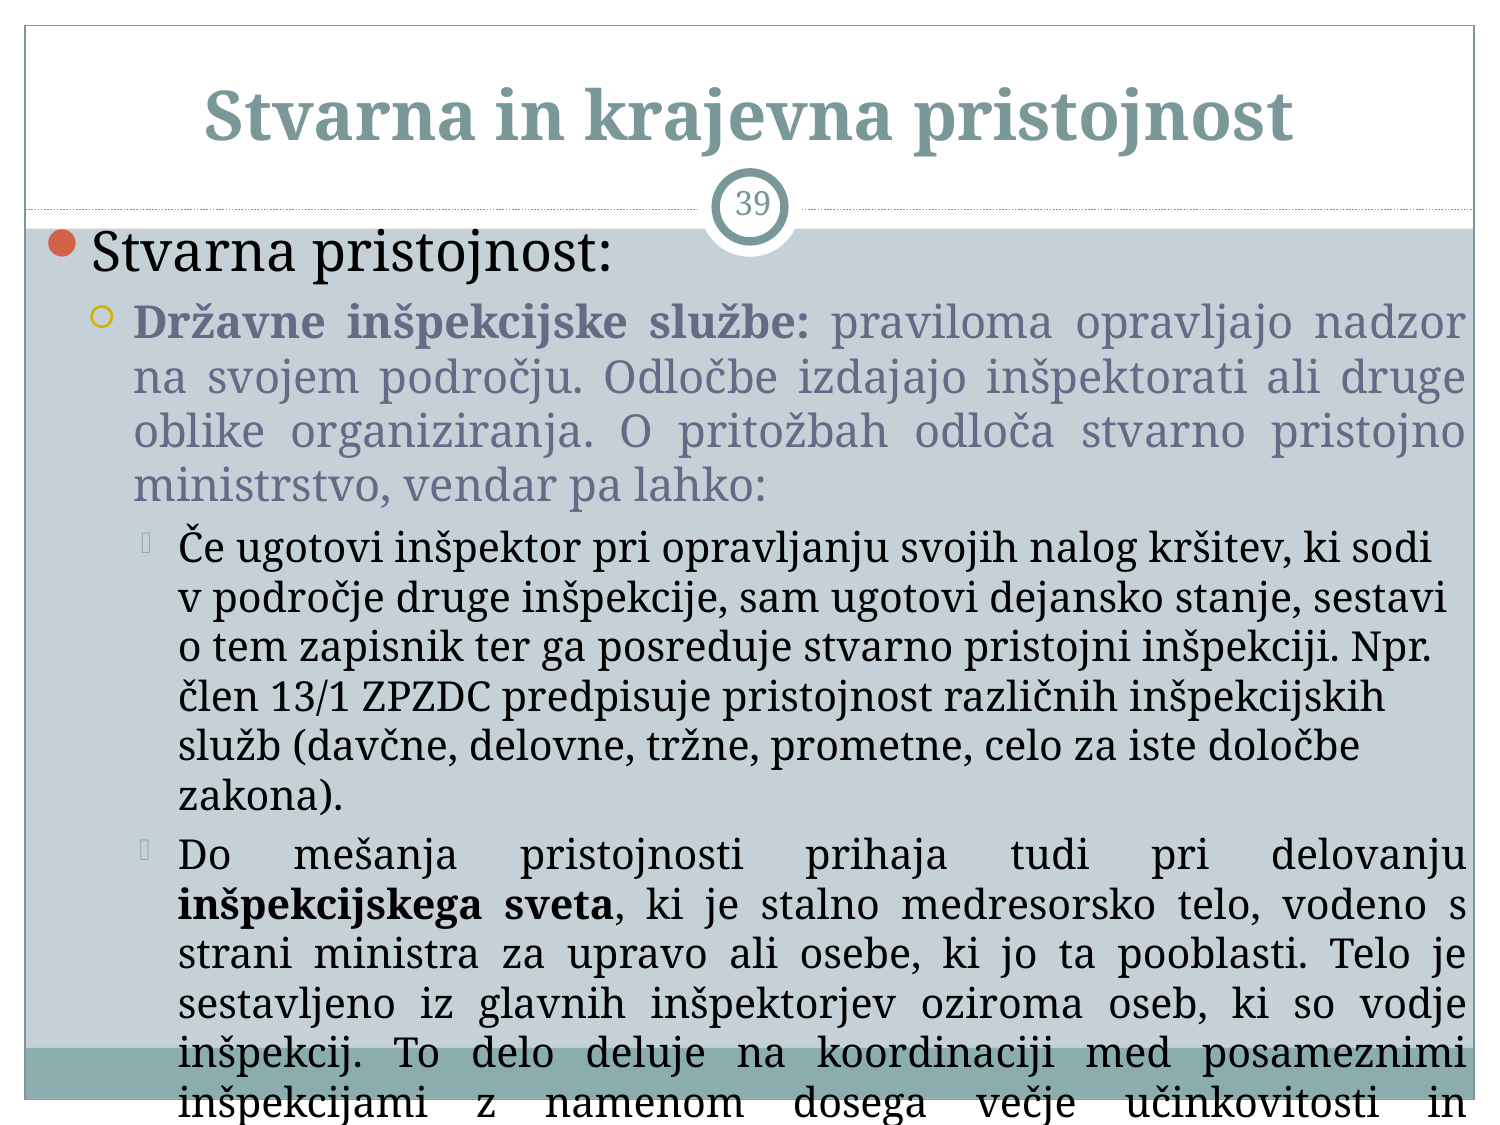

# Stvarna in krajevna pristojnost
Stvarna pristojnost:
Državne inšpekcijske službe: praviloma opravljajo nadzor na svojem področju. Odločbe izdajajo inšpektorati ali druge oblike organiziranja. O pritožbah odloča stvarno pristojno ministrstvo, vendar pa lahko:
Če ugotovi inšpektor pri opravljanju svojih nalog kršitev, ki sodi v področje druge inšpekcije, sam ugotovi dejansko stanje, sestavi o tem zapisnik ter ga posreduje stvarno pristojni inšpekciji. Npr. člen 13/1 ZPZDC predpisuje pristojnost različnih inšpekcijskih služb (davčne, delovne, tržne, prometne, celo za iste določbe zakona).
Do mešanja pristojnosti prihaja tudi pri delovanju inšpekcijskega sveta, ki je stalno medresorsko telo, vodeno s strani ministra za upravo ali osebe, ki jo ta pooblasti. Telo je sestavljeno iz glavnih inšpektorjev oziroma oseb, ki so vodje inšpekcij. To delo deluje na koordinaciji med posameznimi inšpekcijami z namenom dosega večje učinkovitosti in usklajenosti (izvajajo se npr. skupni nadzori inšpekcij).